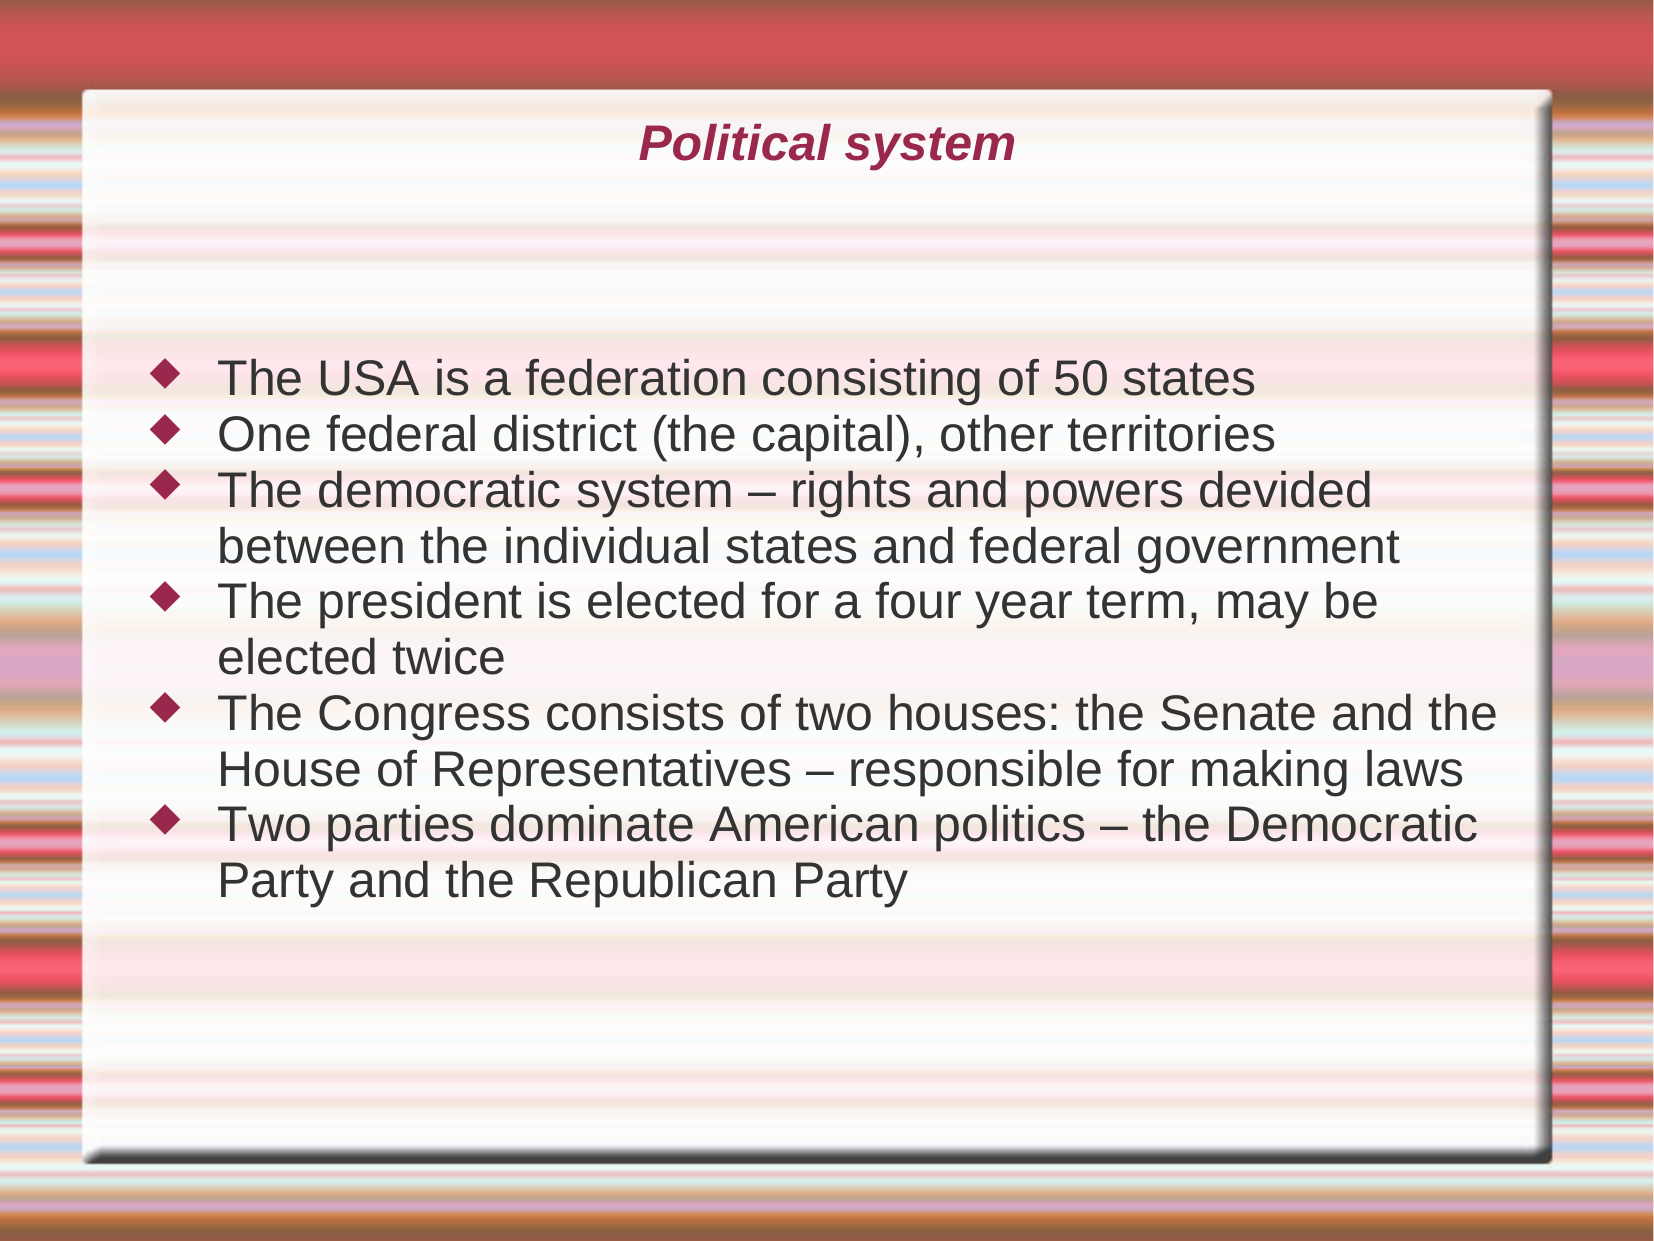

# Political system
The USA is a federation consisting of 50 states
One federal district (the capital), other territories
The democratic system – rights and powers devided between the individual states and federal government
The president is elected for a four year term, may be elected twice
The Congress consists of two houses: the Senate and the House of Representatives – responsible for making laws
Two parties dominate American politics – the Democratic Party and the Republican Party